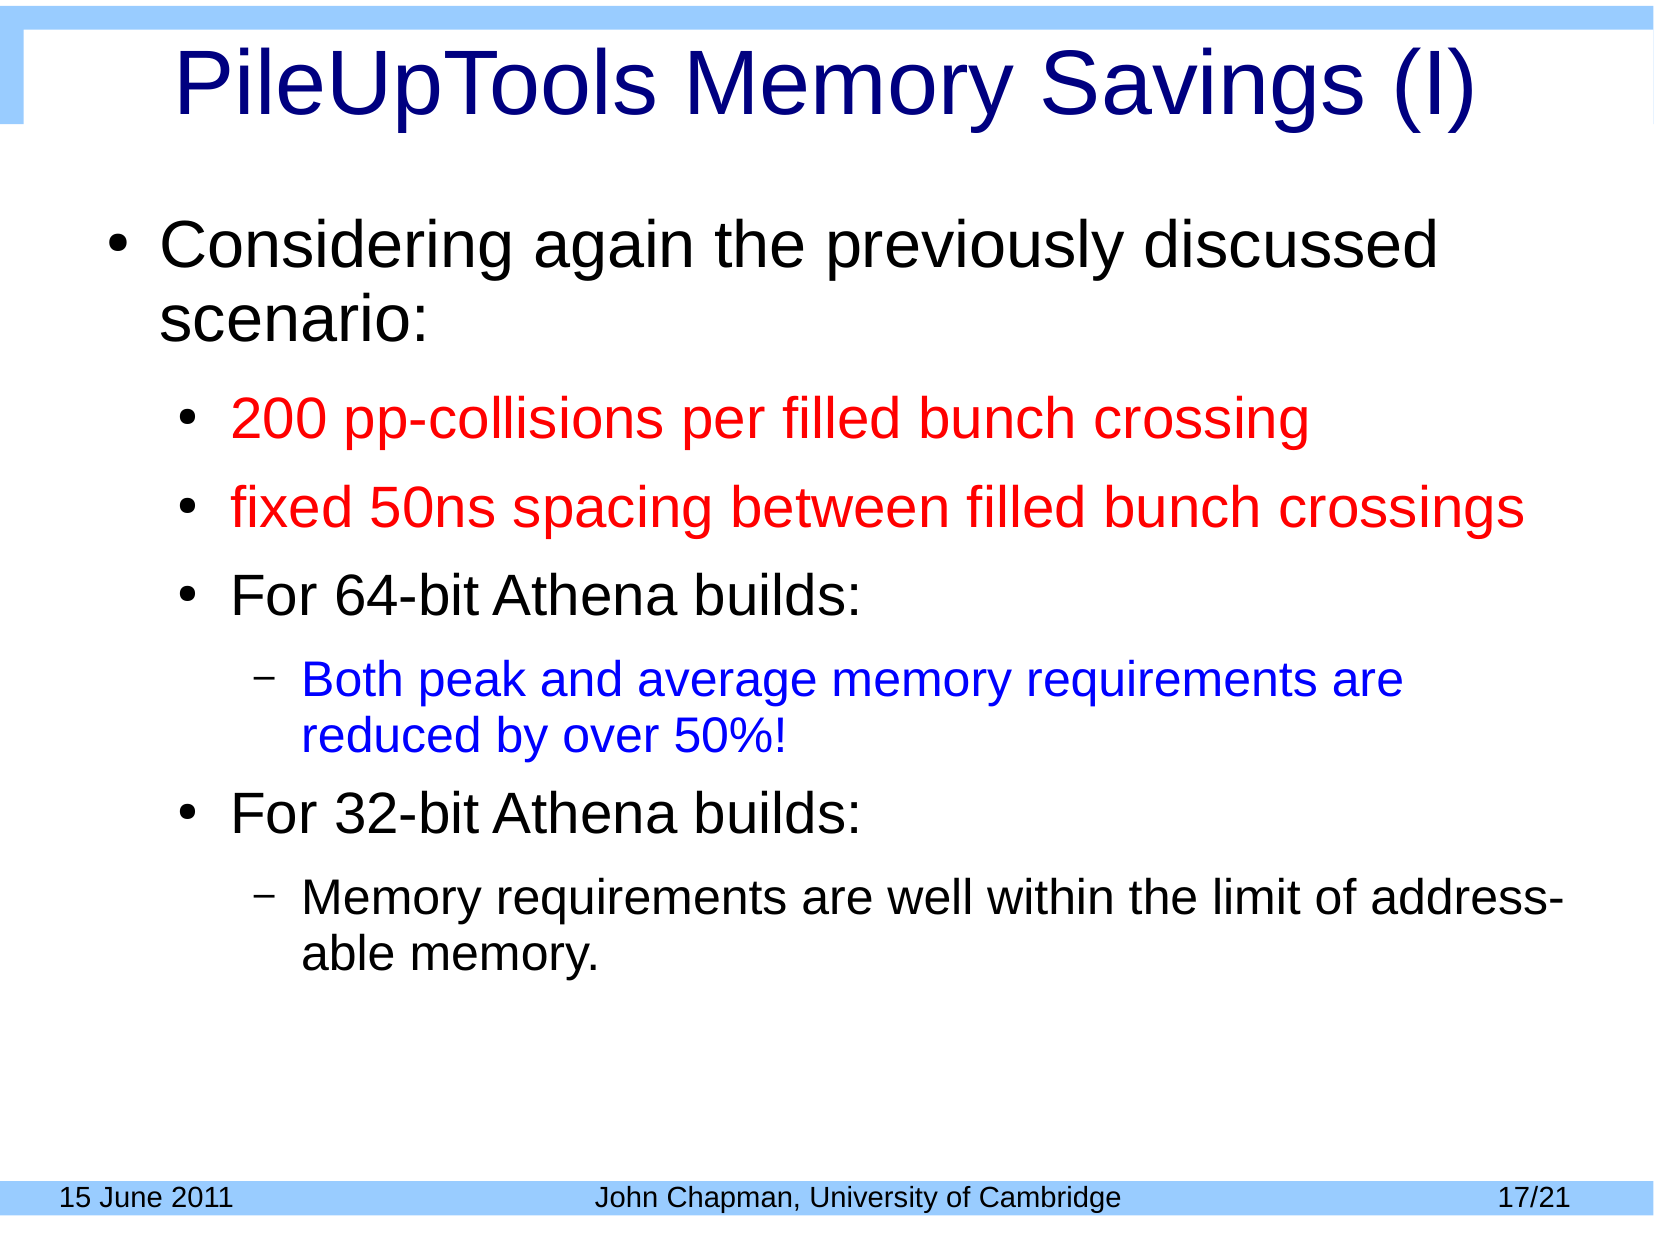

# PileUpTools Memory Savings (I)
Considering again the previously discussed scenario:
200 pp-collisions per filled bunch crossing
fixed 50ns spacing between filled bunch crossings
For 64-bit Athena builds:
Both peak and average memory requirements are reduced by over 50%!
For 32-bit Athena builds:
Memory requirements are well within the limit of address-able memory.
17